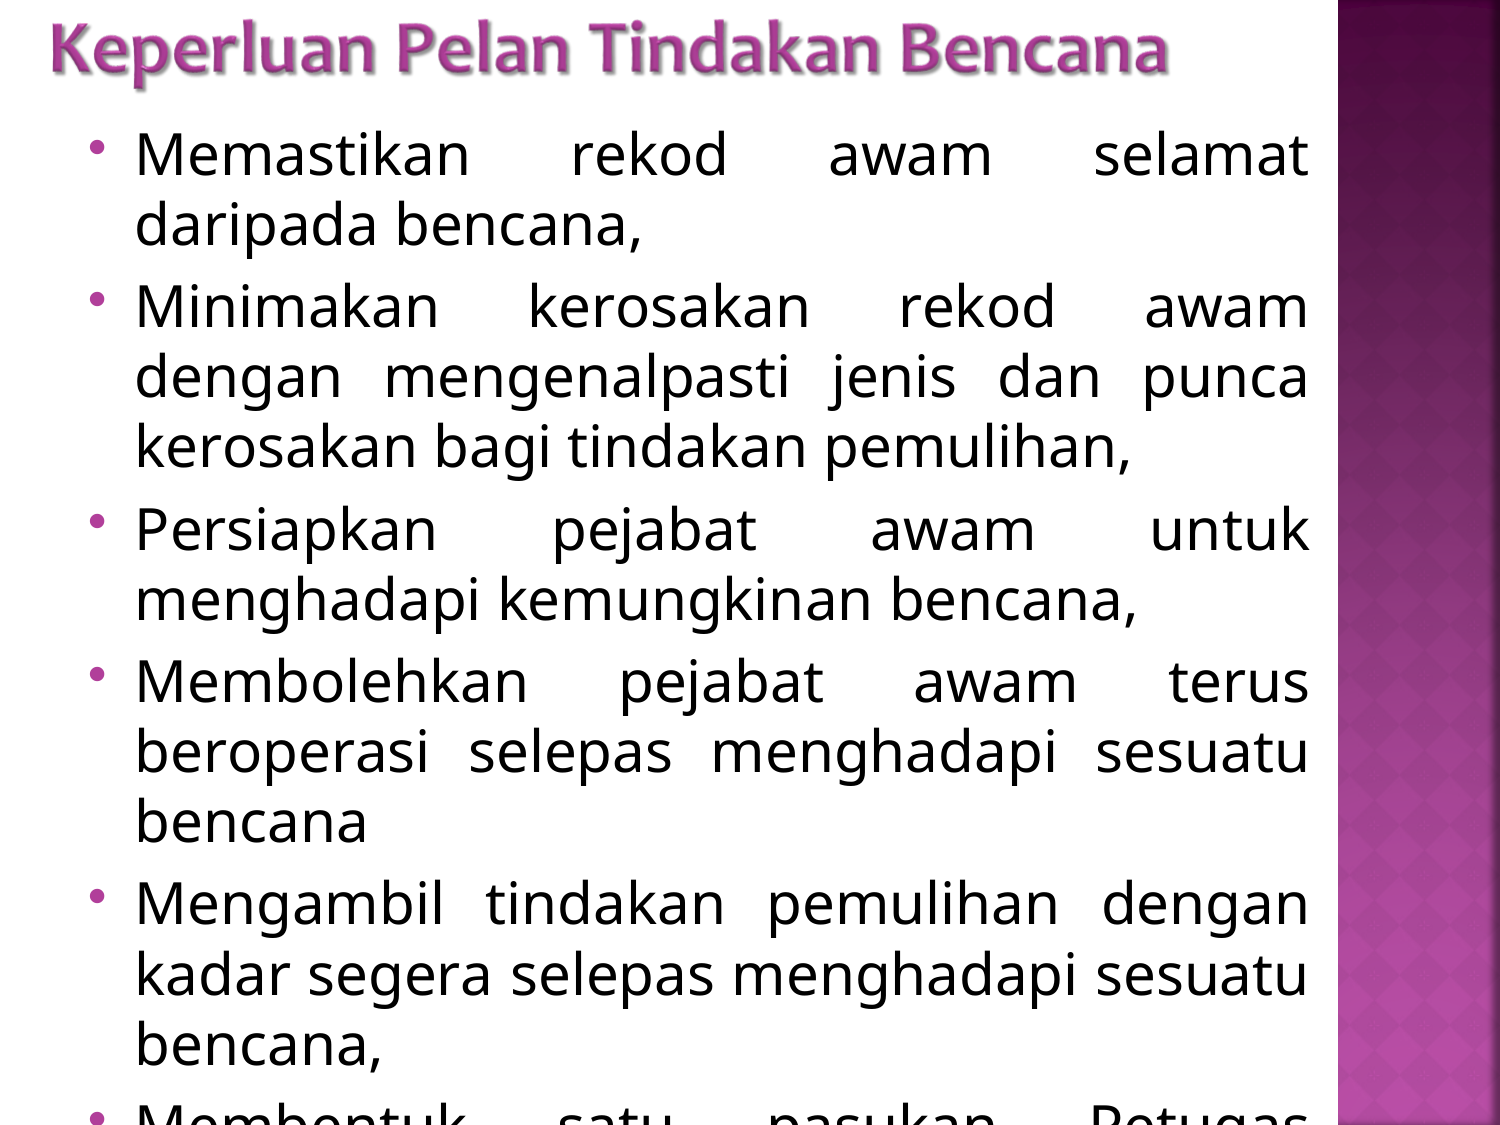

# Memastikan rekod awam selamat daripada bencana,
Minimakan kerosakan rekod awam dengan mengenalpasti jenis dan punca kerosakan bagi tindakan pemulihan,
Persiapkan pejabat awam untuk menghadapi kemungkinan bencana,
Membolehkan pejabat awam terus beroperasi selepas menghadapi sesuatu bencana
Mengambil tindakan pemulihan dengan kadar segera selepas menghadapi sesuatu bencana,
Membentuk satu pasukan Petugas (Response Team) di pejabat awam.